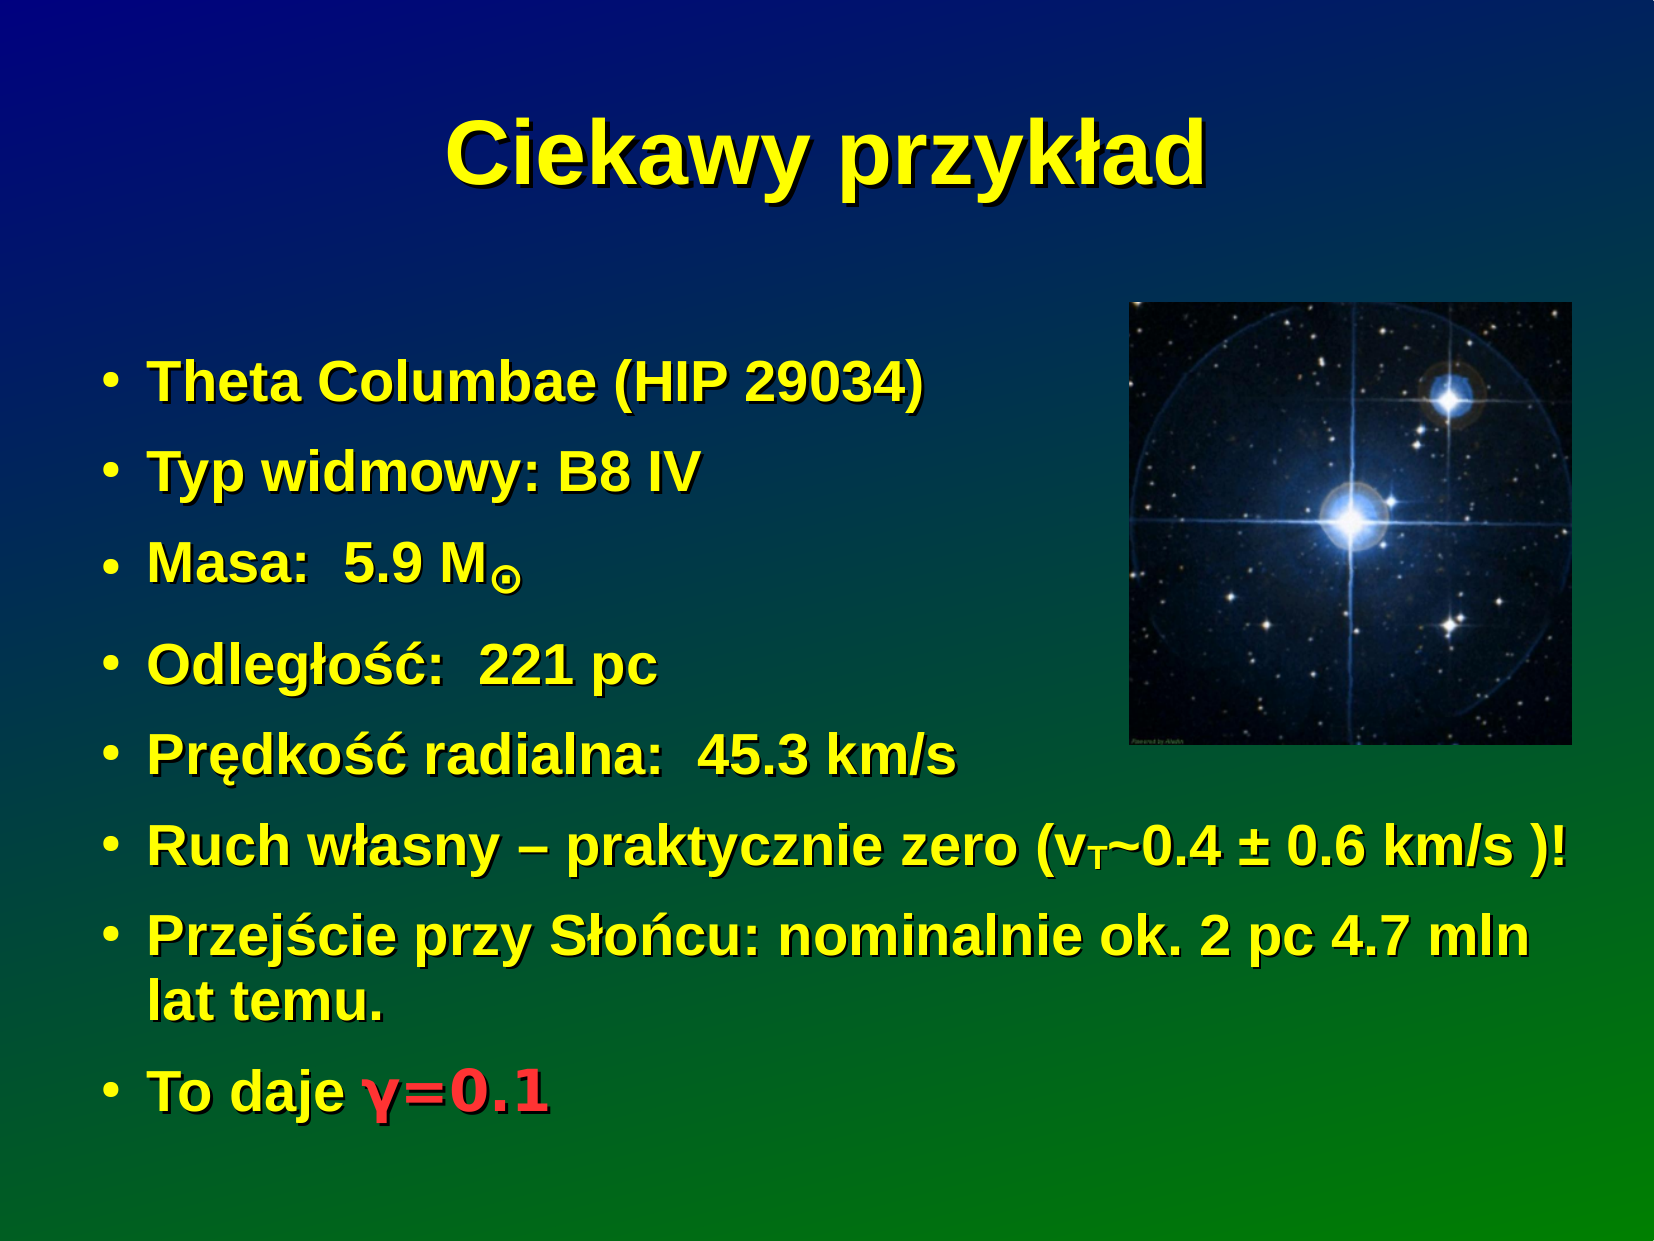

# Ciekawy przykład
Theta Columbae (HIP 29034)
Typ widmowy: B8 IV
Masa: 5.9 M⊙
Odległość: 221 pc
Prędkość radialna: 45.3 km/s
Ruch własny – praktycznie zero (vT~0.4 ± 0.6 km/s )!
Przejście przy Słońcu: nominalnie ok. 2 pc 4.7 mln lat temu.
To daje γ=0.1